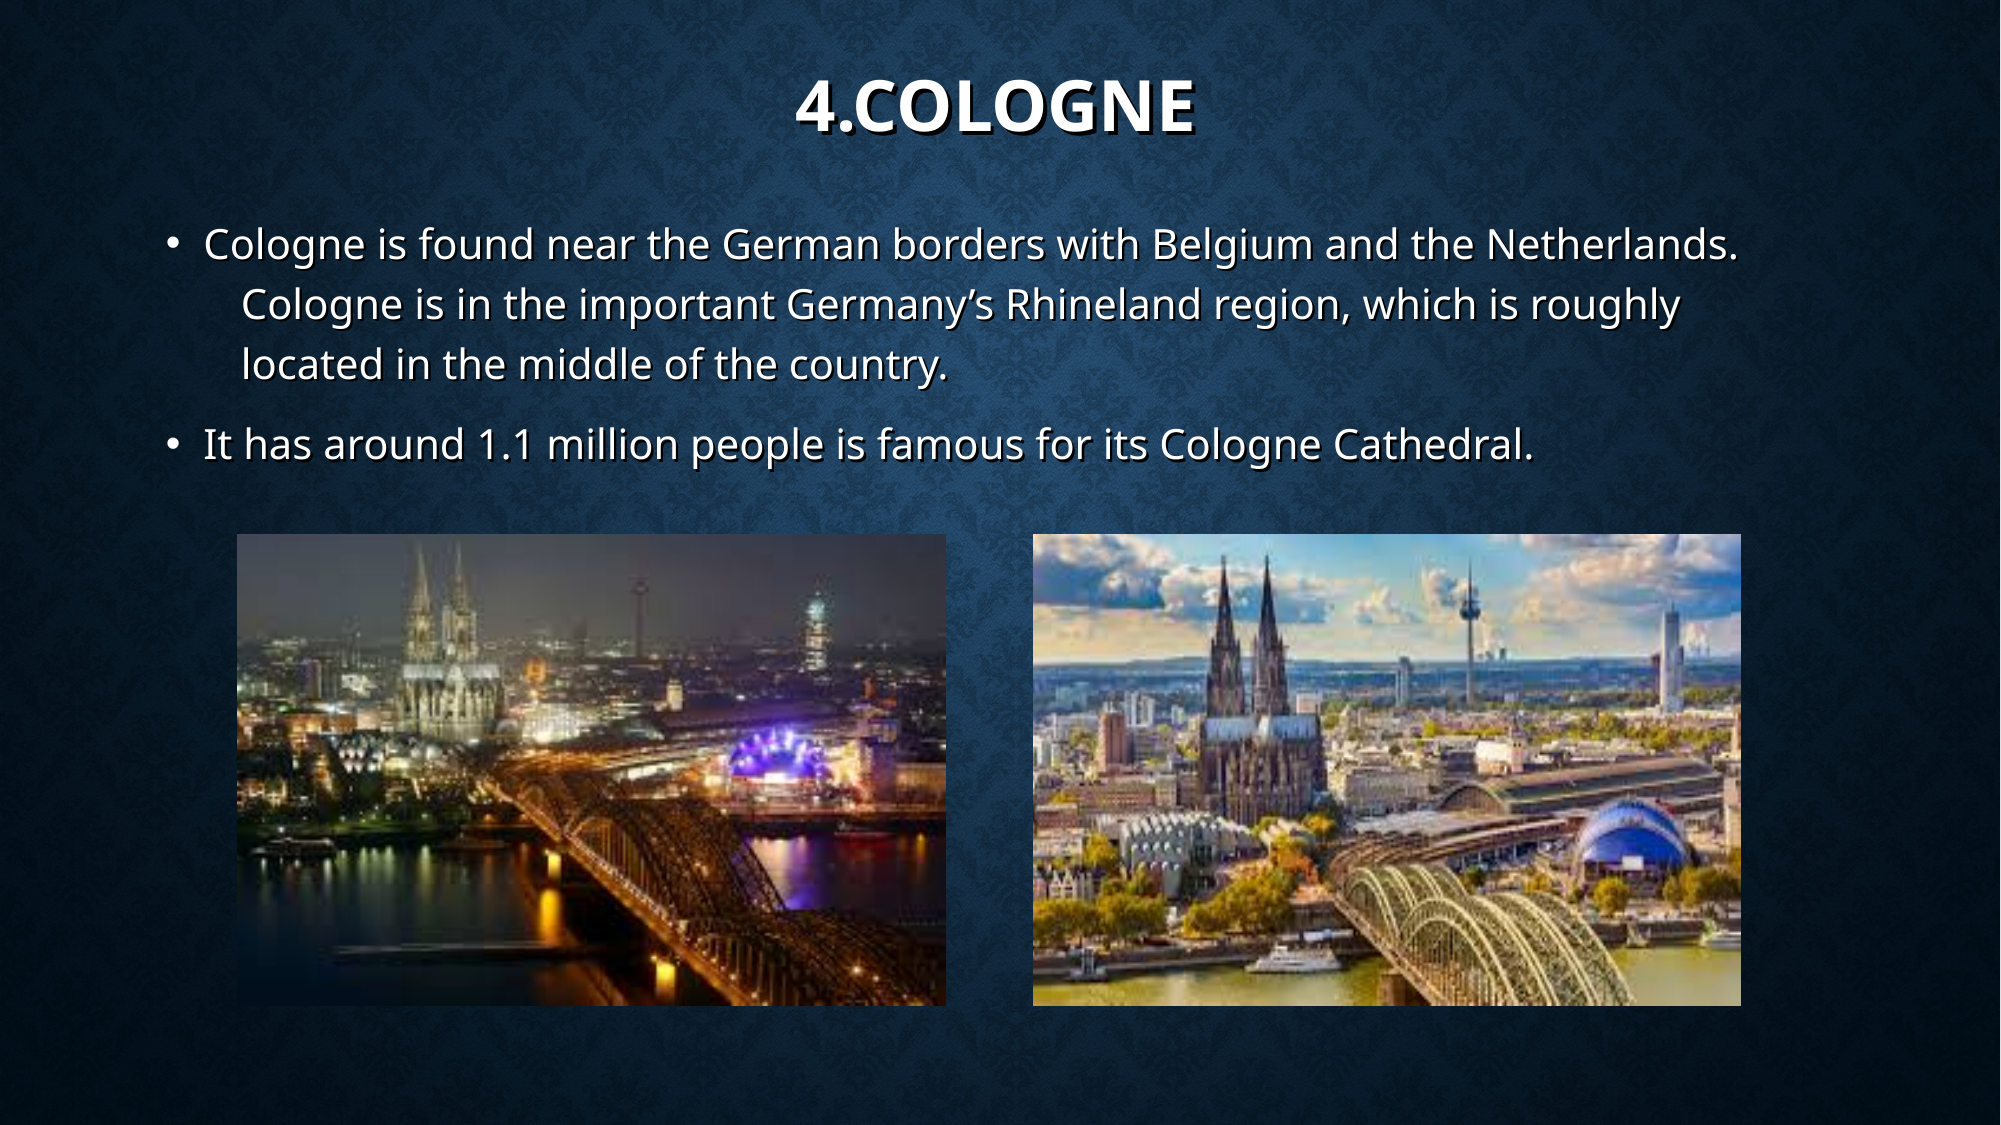

# 4.COLOGne
Cologne is found near the German borders with Belgium and the Netherlands. Cologne is in the important Germany’s Rhineland region, which is roughly located in the middle of the country.
It has around 1.1 million people is famous for its Cologne Cathedral.